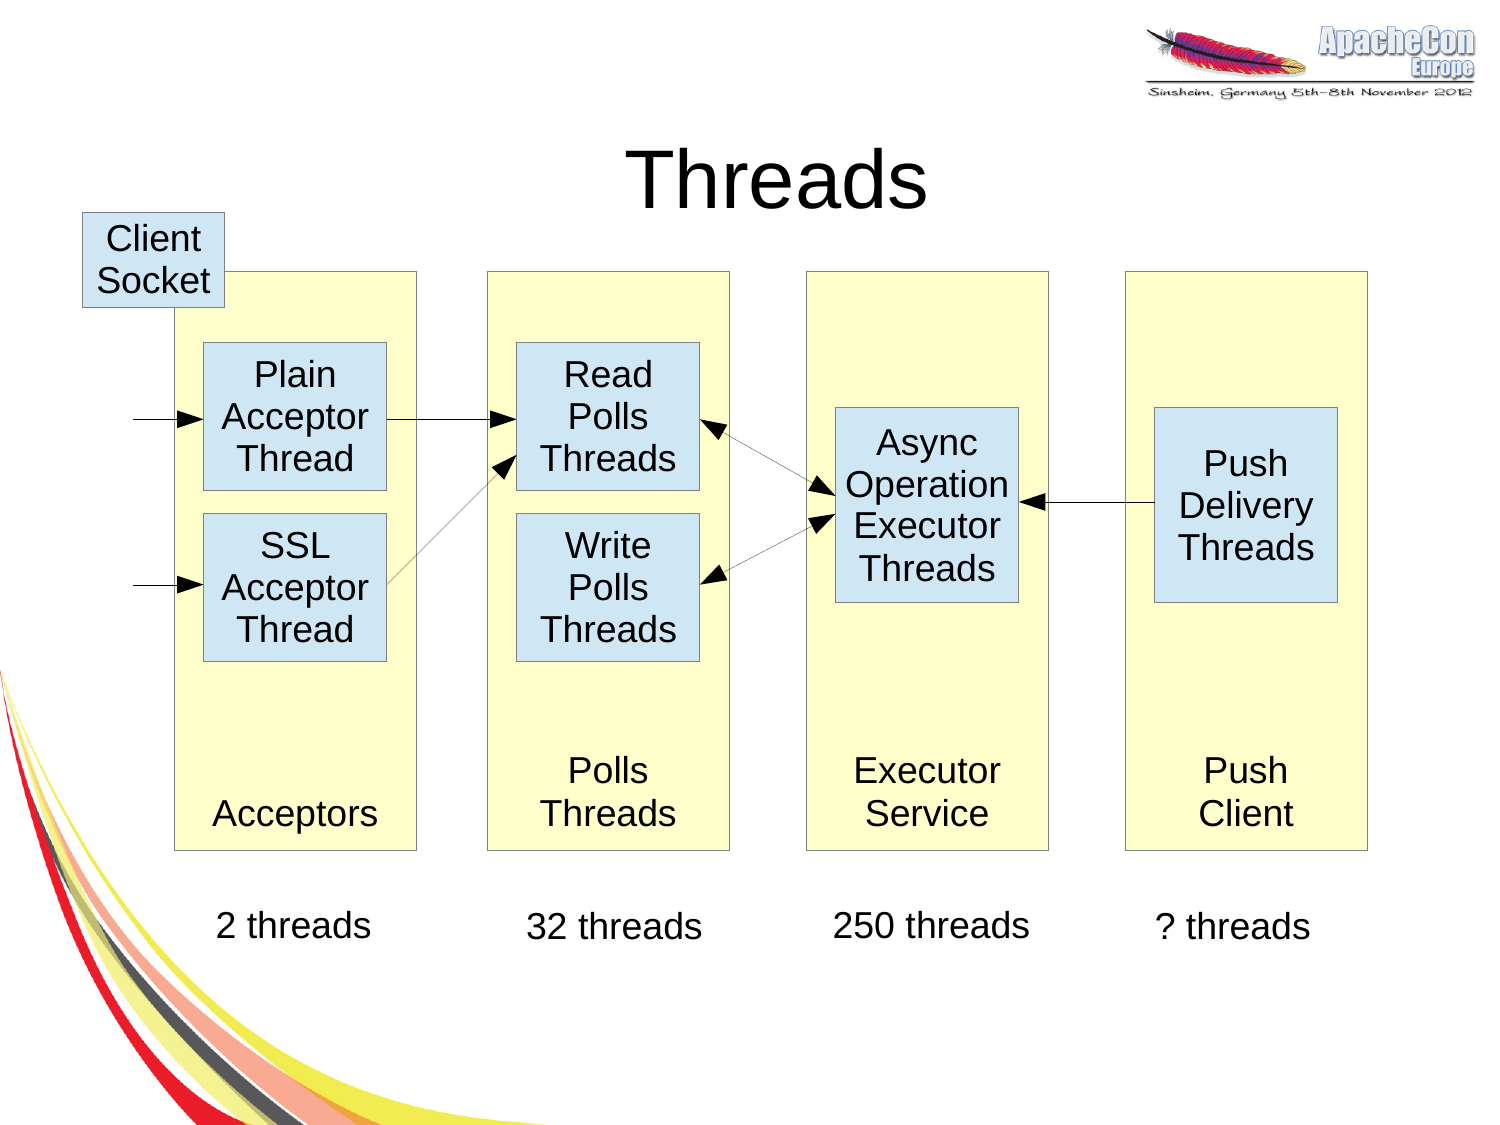

# Threads
Client
Socket
Acceptors
Polls
Threads
Executor
Service
Push
Client
Plain
Acceptor
Thread
Read
Polls
Threads
Async
Operation
Executor
Threads
Push
Delivery
Threads
SSL
Acceptor
Thread
Write
Polls
Threads
2 threads
250 threads
32 threads
? threads